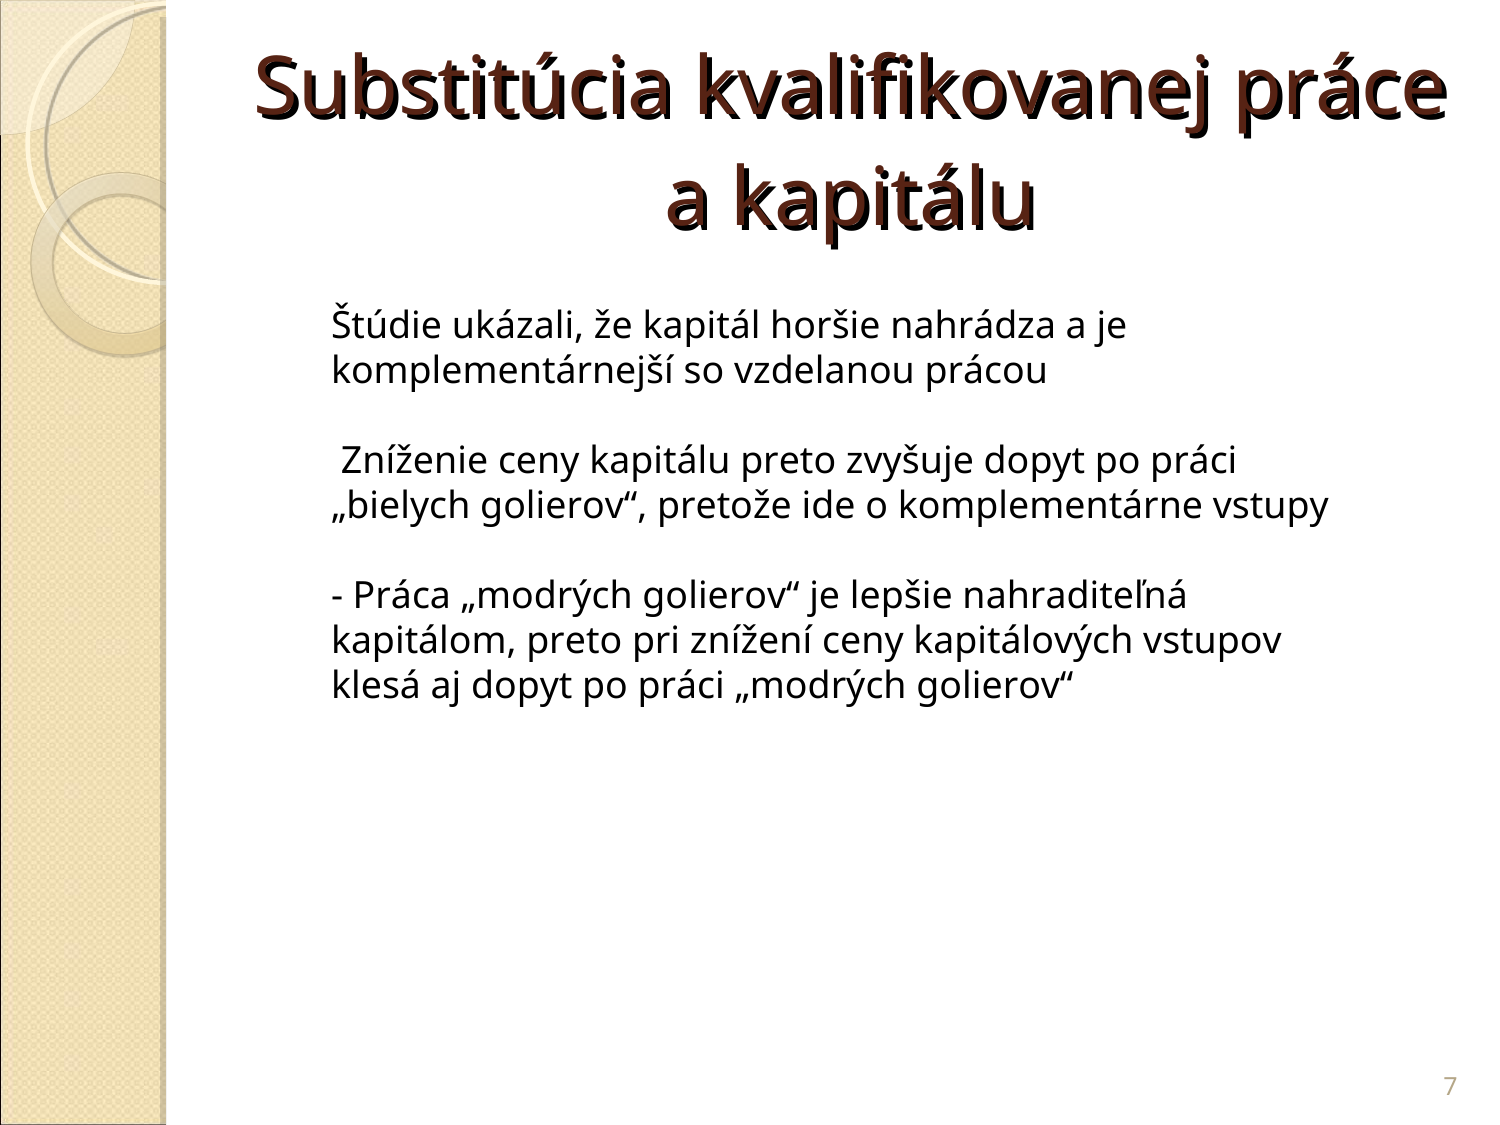

# Substitúcia kvalifikovanej práce a kapitálu
Štúdie ukázali, že kapitál horšie nahrádza a je komplementárnejší so vzdelanou prácou
 Zníženie ceny kapitálu preto zvyšuje dopyt po práci „bielych golierov“, pretože ide o komplementárne vstupy
- Práca „modrých golierov“ je lepšie nahraditeľná kapitálom, preto pri znížení ceny kapitálových vstupov klesá aj dopyt po práci „modrých golierov“